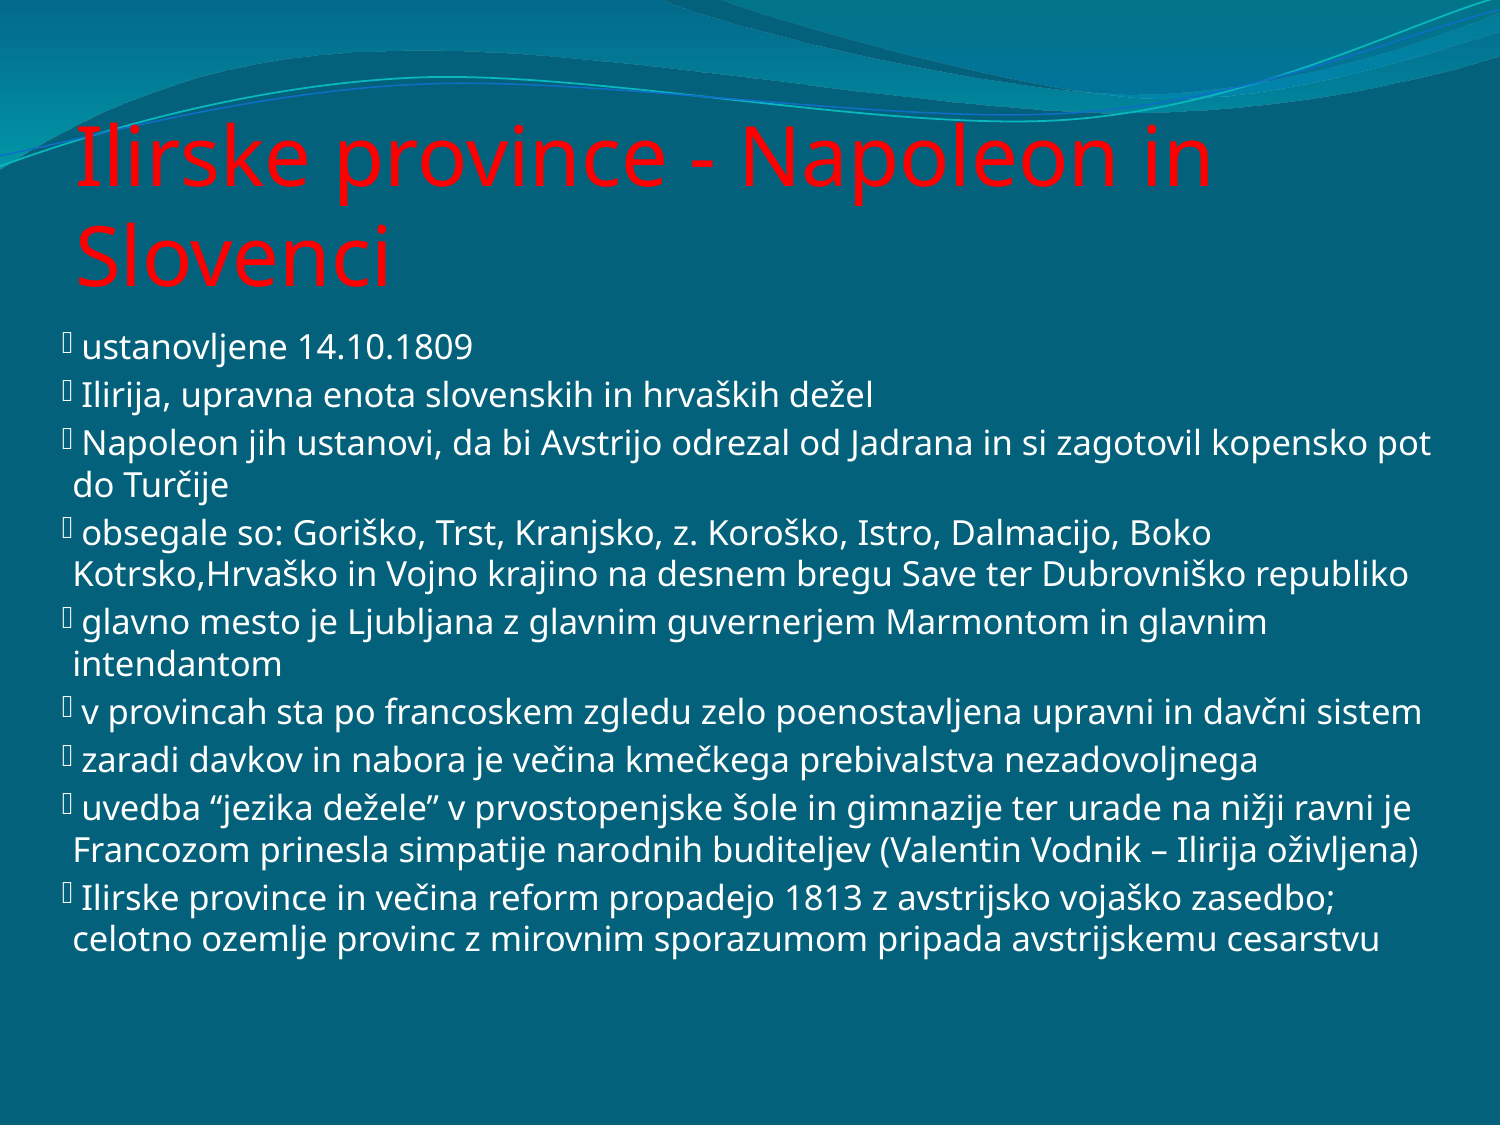

# Ilirske province - Napoleon in Slovenci
 ustanovljene 14.10.1809
 Ilirija, upravna enota slovenskih in hrvaških dežel
 Napoleon jih ustanovi, da bi Avstrijo odrezal od Jadrana in si zagotovil kopensko pot do Turčije
 obsegale so: Goriško, Trst, Kranjsko, z. Koroško, Istro, Dalmacijo, Boko Kotrsko,Hrvaško in Vojno krajino na desnem bregu Save ter Dubrovniško republiko
 glavno mesto je Ljubljana z glavnim guvernerjem Marmontom in glavnim intendantom
 v provincah sta po francoskem zgledu zelo poenostavljena upravni in davčni sistem
 zaradi davkov in nabora je večina kmečkega prebivalstva nezadovoljnega
 uvedba “jezika dežele” v prvostopenjske šole in gimnazije ter urade na nižji ravni je Francozom prinesla simpatije narodnih buditeljev (Valentin Vodnik – Ilirija oživljena)
 Ilirske province in večina reform propadejo 1813 z avstrijsko vojaško zasedbo; celotno ozemlje provinc z mirovnim sporazumom pripada avstrijskemu cesarstvu